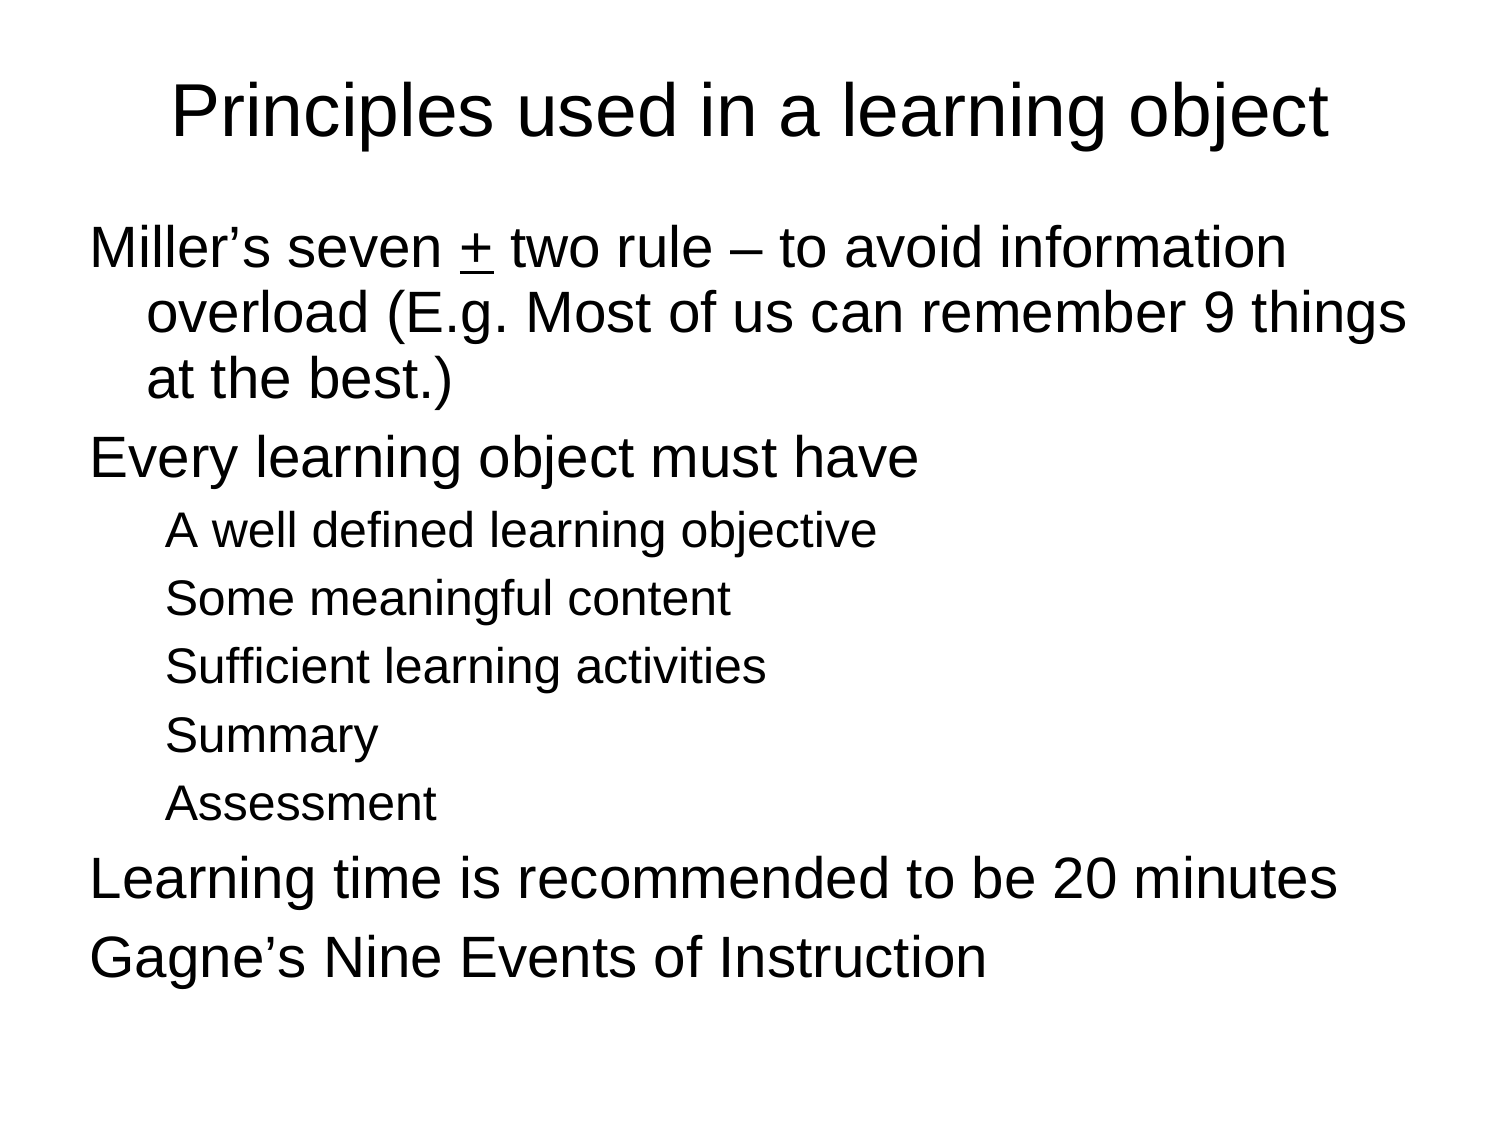

# Principles used in a learning object
Miller’s seven + two rule – to avoid information overload (E.g. Most of us can remember 9 things at the best.)
Every learning object must have
A well defined learning objective
Some meaningful content
Sufficient learning activities
Summary
Assessment
Learning time is recommended to be 20 minutes
Gagne’s Nine Events of Instruction